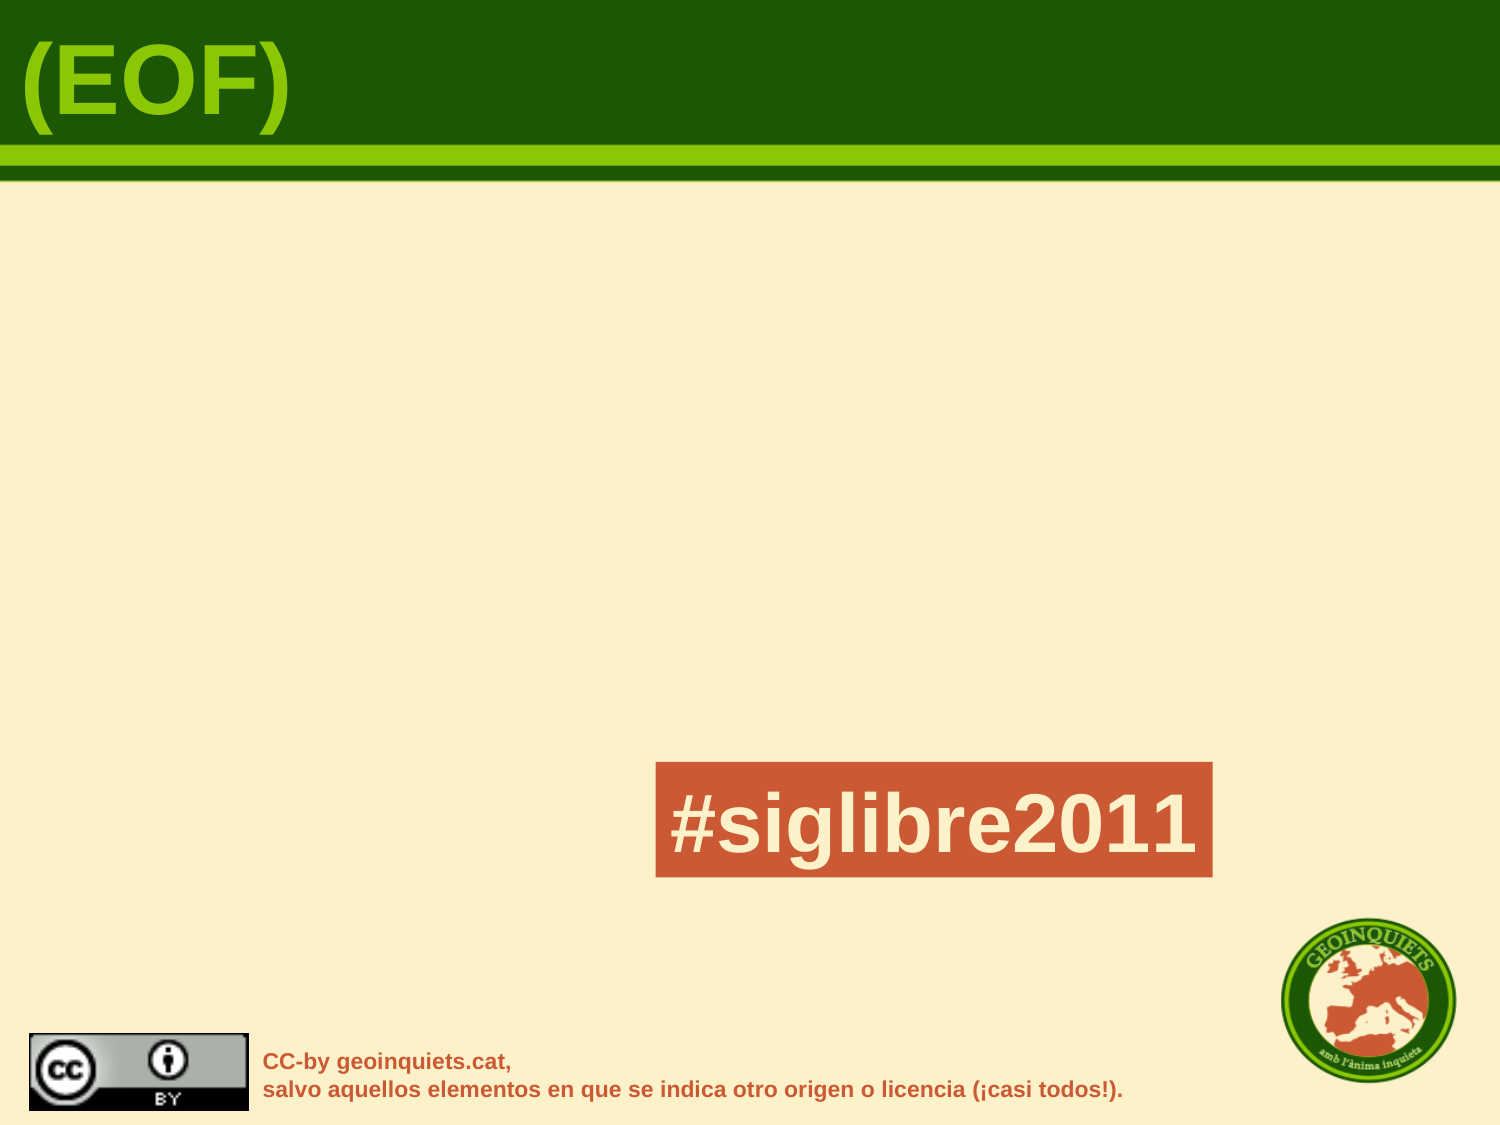

(EOF)
#siglibre2011
CC-by geoinquiets.cat,
salvo aquellos elementos en que se indica otro origen o licencia (¡casi todos!).